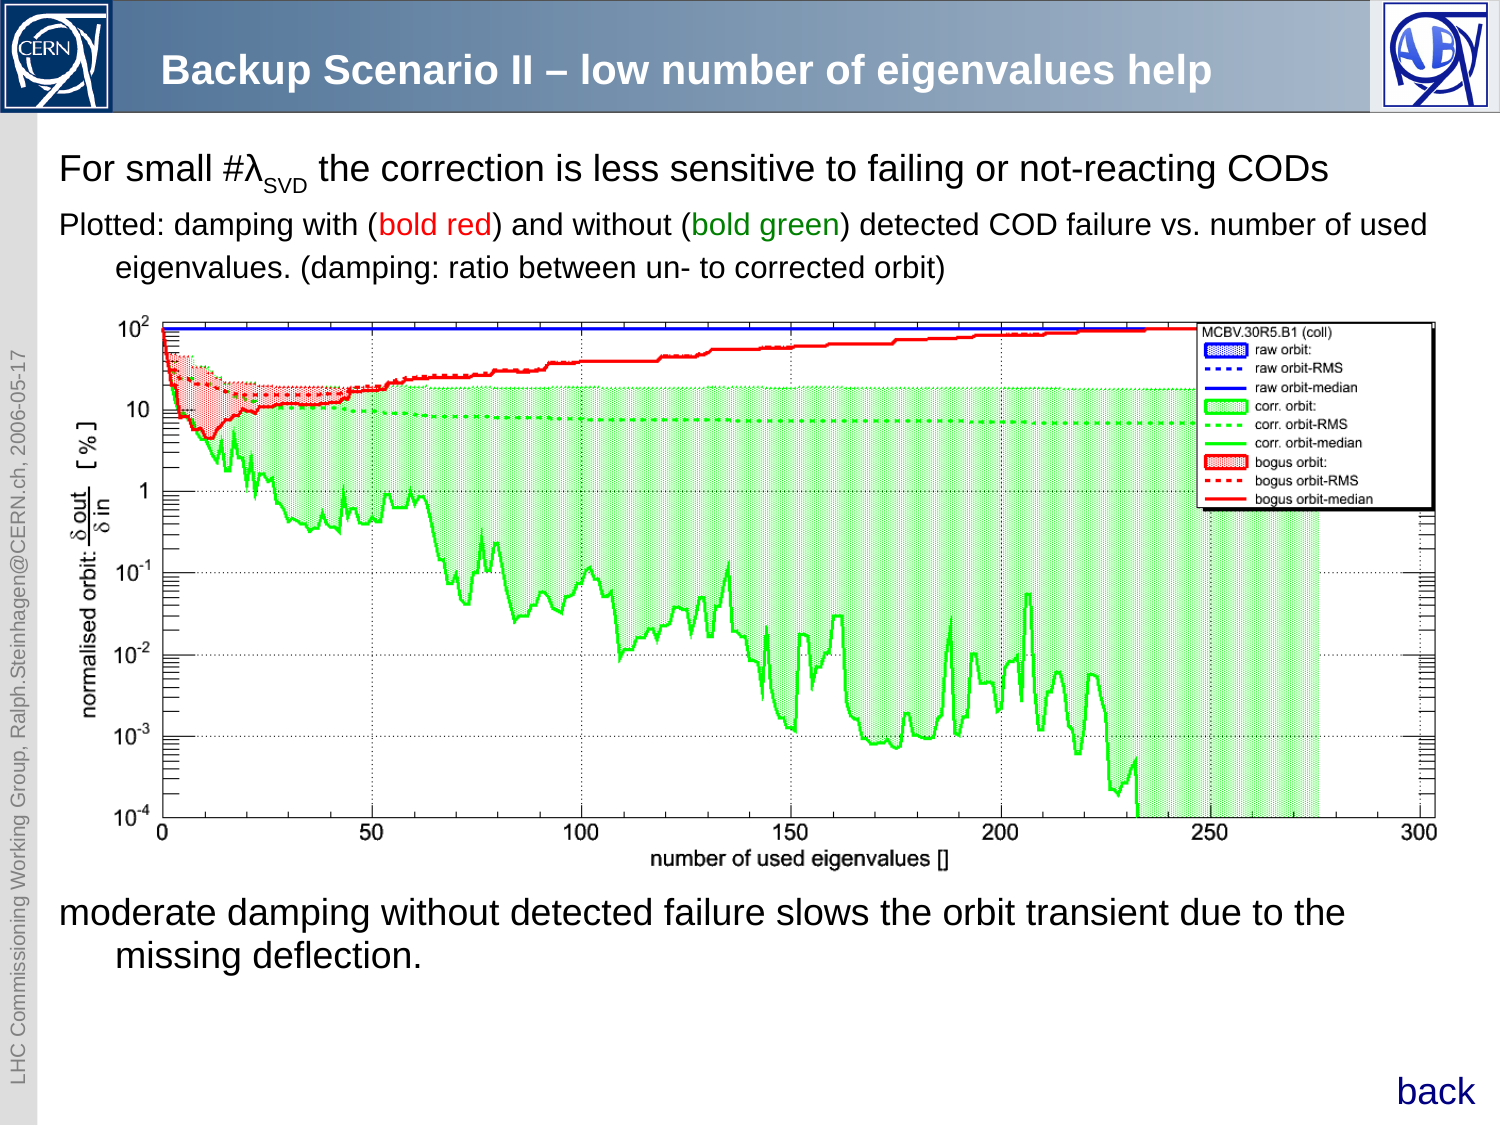

# Backup Scenario II – low number of eigenvalues help
For small #λSVD the correction is less sensitive to failing or not-reacting CODs
Plotted: damping with (bold red) and without (bold green) detected COD failure vs. number of used eigenvalues. (damping: ratio between un- to corrected orbit)
moderate damping without detected failure slows the orbit transient due to the missing deflection.
back